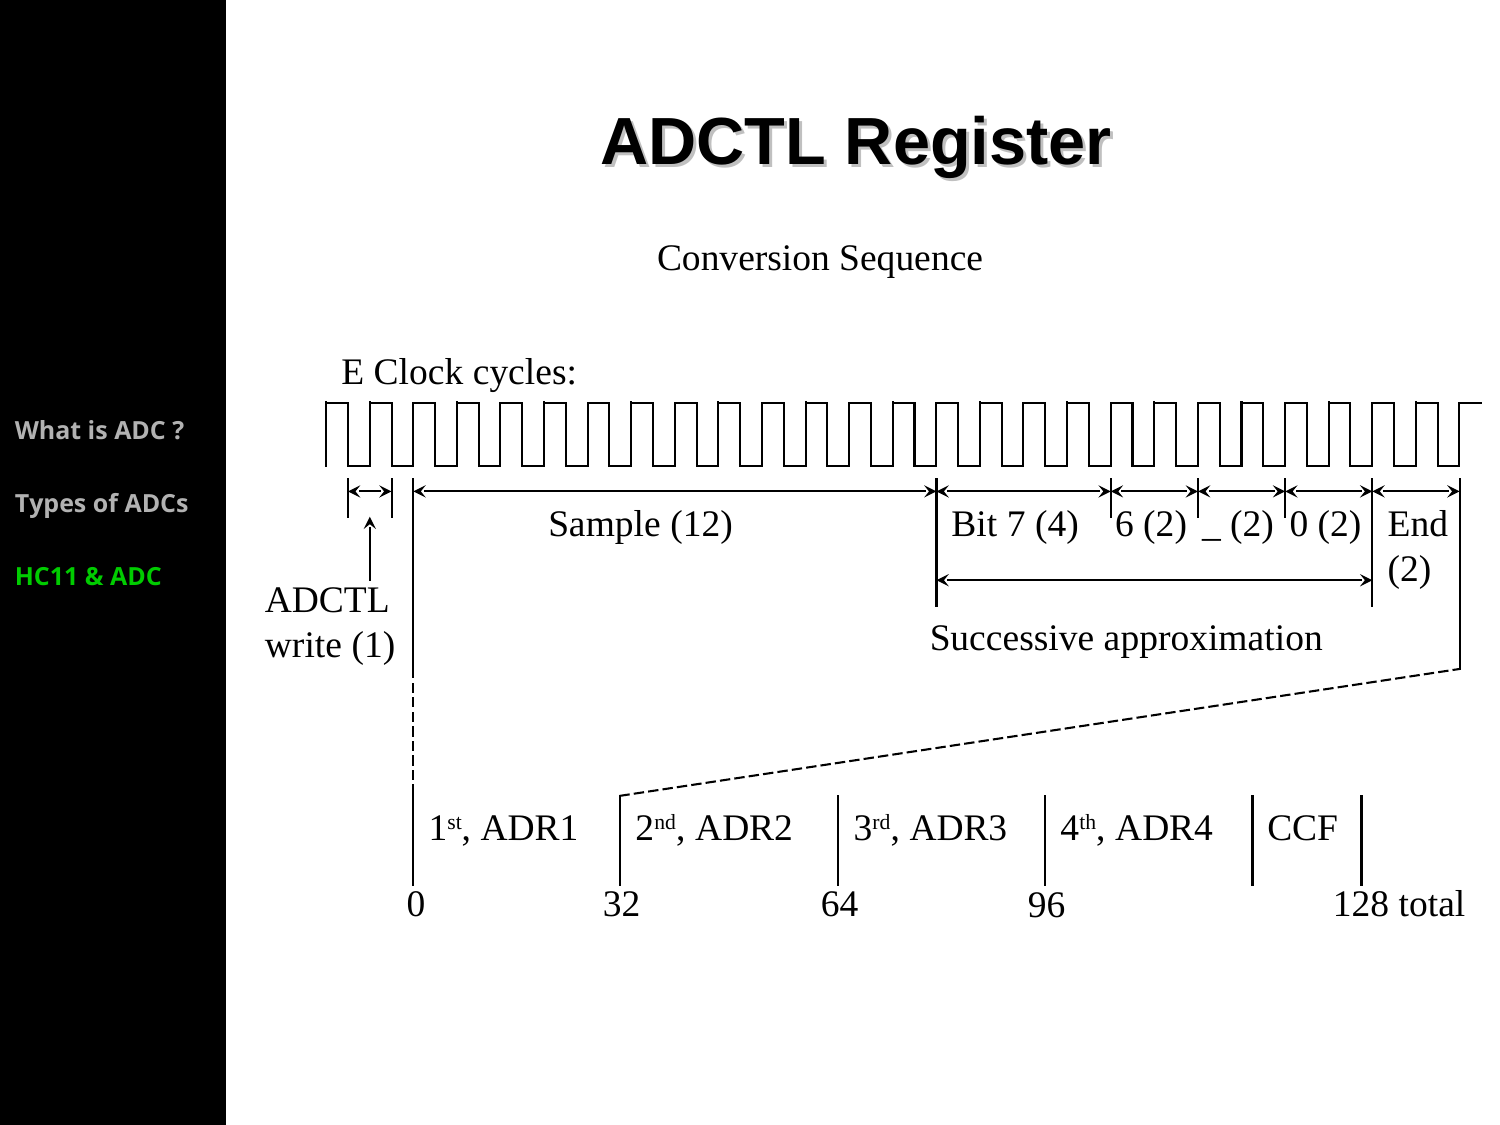

What is ADC ?
Types of ADCs
HC11 & ADC
ADCTL Register
Conversion Sequence
E Clock cycles:
Sample (12)
Bit 7 (4)
6 (2)
_ (2)
0 (2)
End (2)
ADCTL write (1)
Successive approximation
1st, ADR1
2nd, ADR2
3rd, ADR3
4th, ADR4
CCF
0
32
64
128 total
96